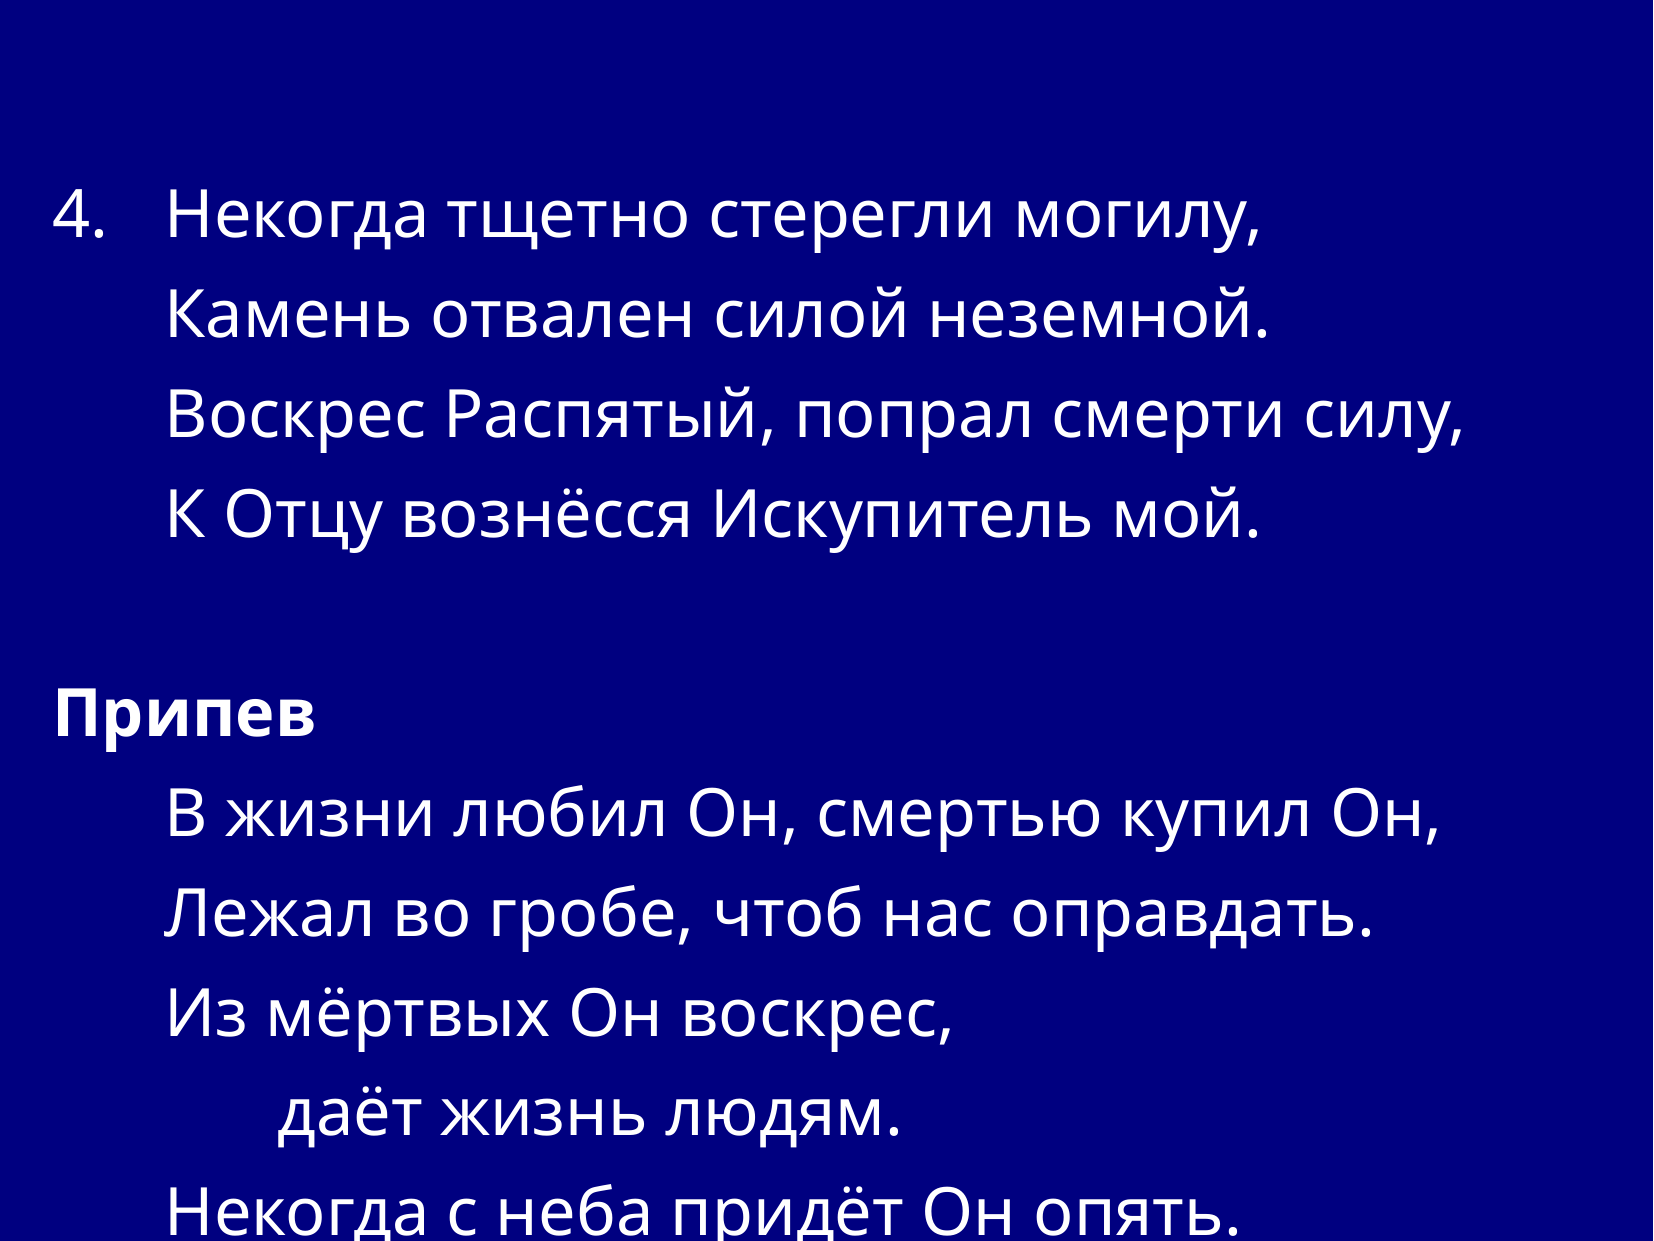

4.	Некогда тщетно стерегли могилу,
	Камень отвален силой неземной.
	Воскрес Распятый, попрал смерти силу,
	К Отцу вознёсся Искупитель мой.
Припев
	В жизни любил Он, смертью купил Он,
	Лежал во гробе, чтоб нас оправдать.
	Из мёртвых Он воскрес,
		даёт жизнь людям.
	Некогда с неба придёт Он опять.